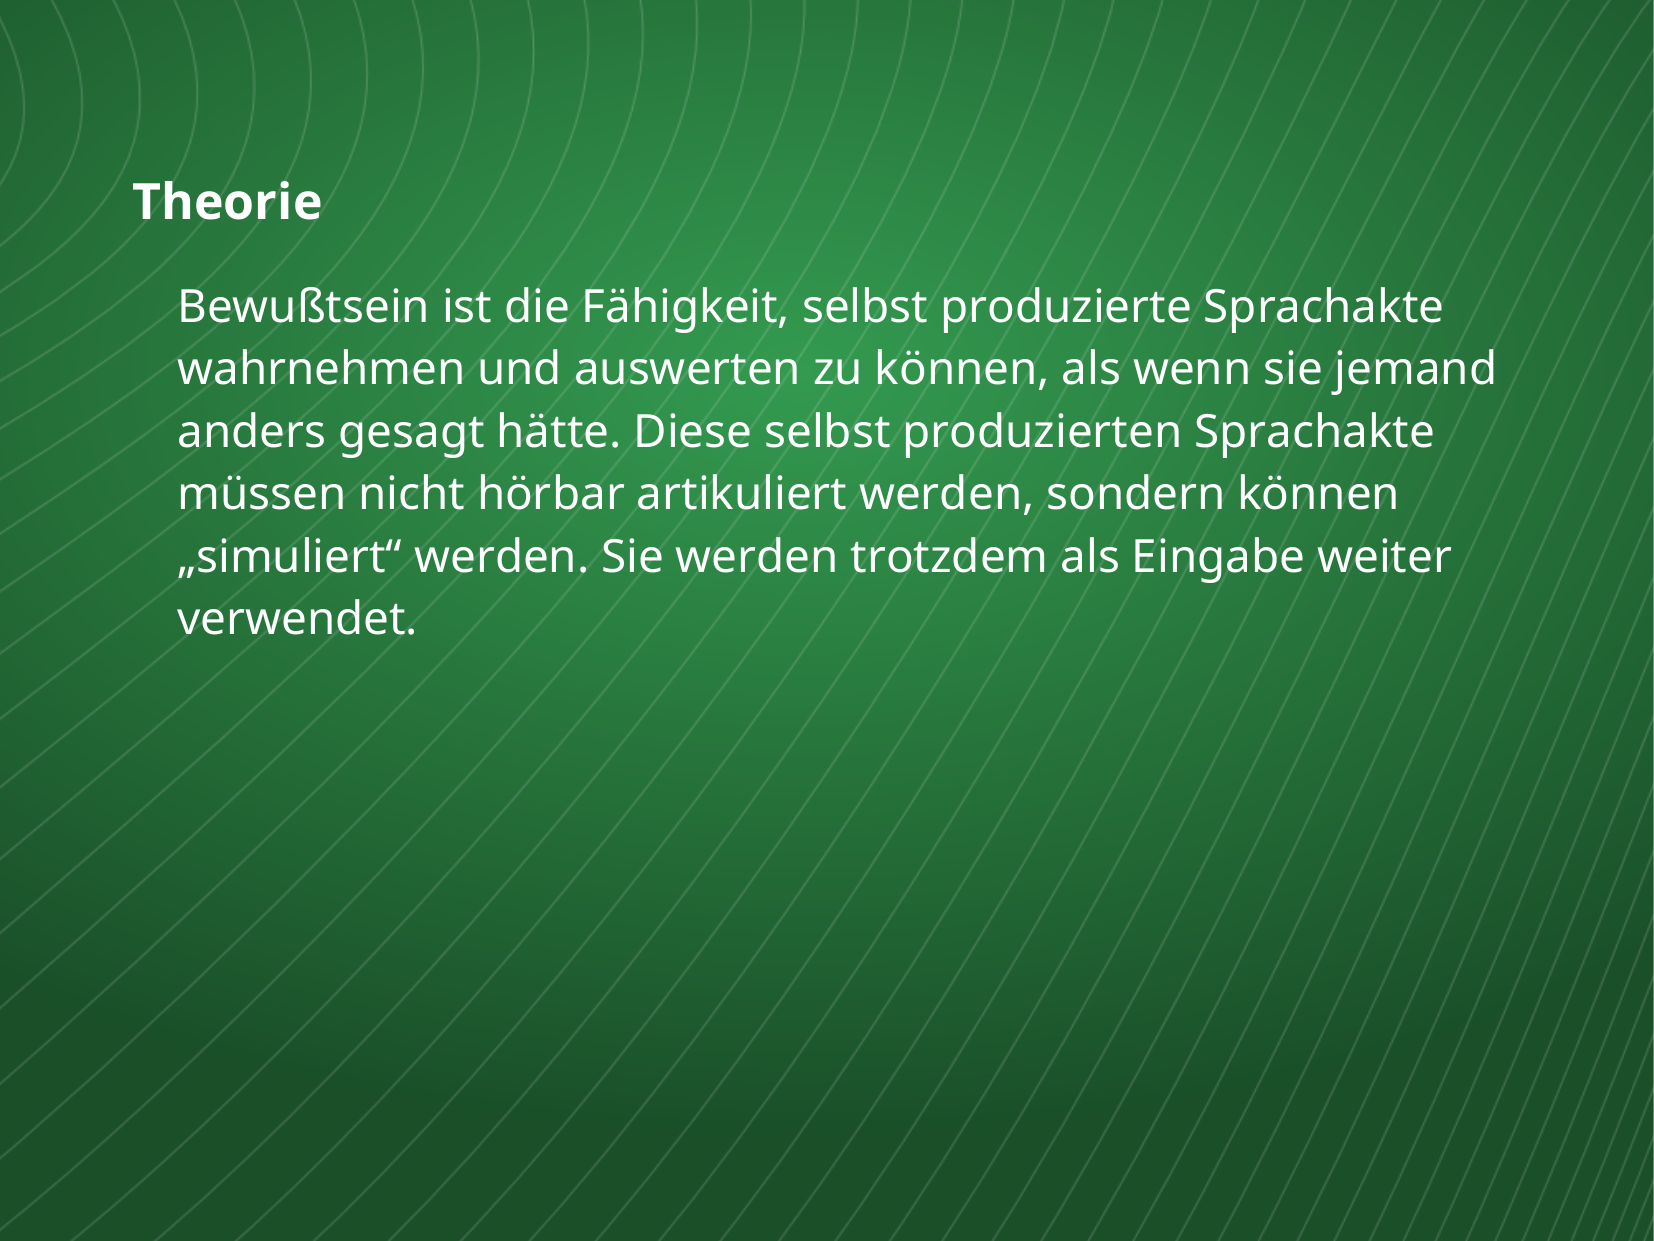

Theorie
Bewußtsein ist die Fähigkeit, selbst produzierte Sprachakte wahrnehmen und auswerten zu können, als wenn sie jemand anders gesagt hätte. Diese selbst produzierten Sprachakte müssen nicht hörbar artikuliert werden, sondern können „simuliert“ werden. Sie werden trotzdem als Eingabe weiter verwendet.